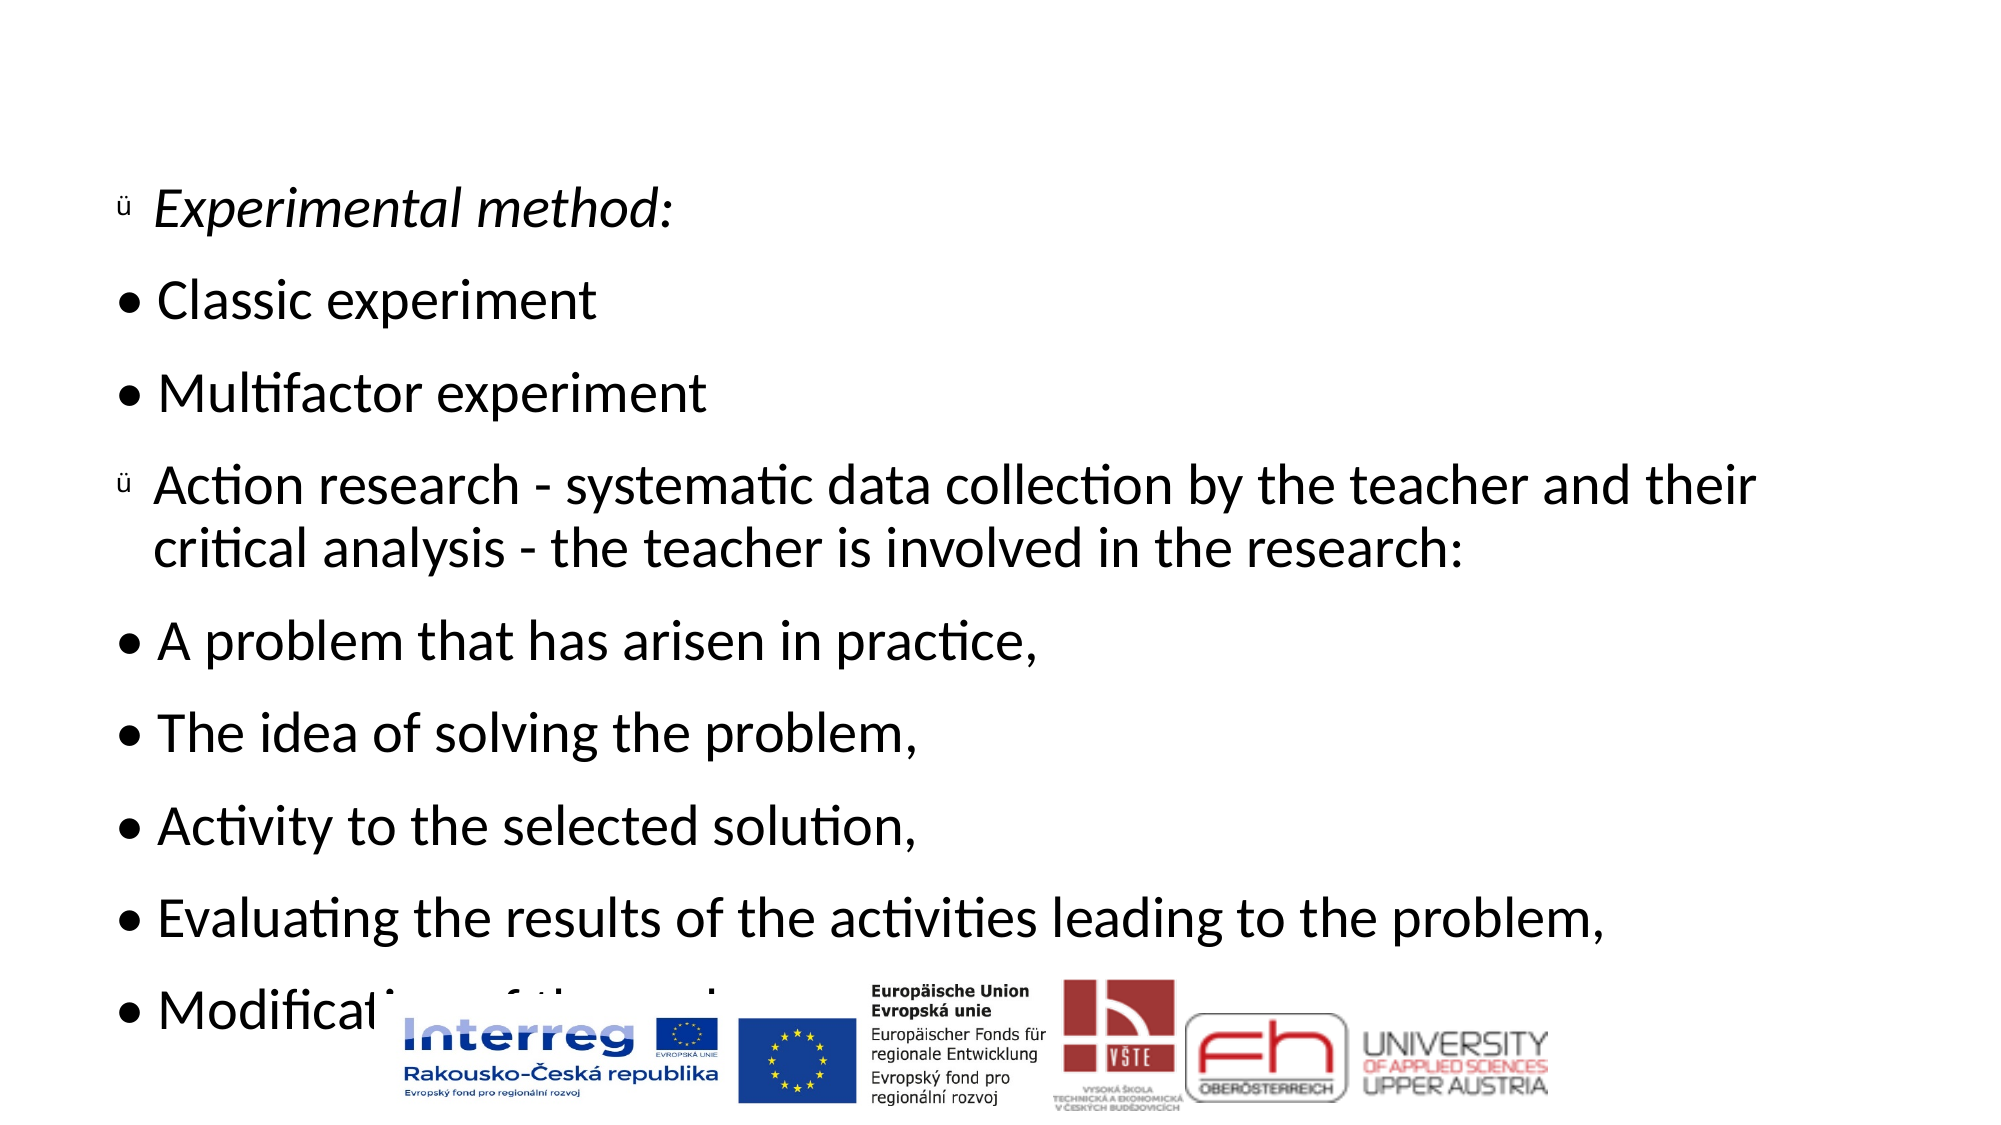

# Experimental method:
• Classic experiment
• Multifactor experiment
Action research - systematic data collection by the teacher and their critical analysis - the teacher is involved in the research:
• A problem that has arisen in practice,
• The idea of solving the problem,
• Activity to the selected solution,
• Evaluating the results of the activities leading to the problem,
• Modification of the problem.